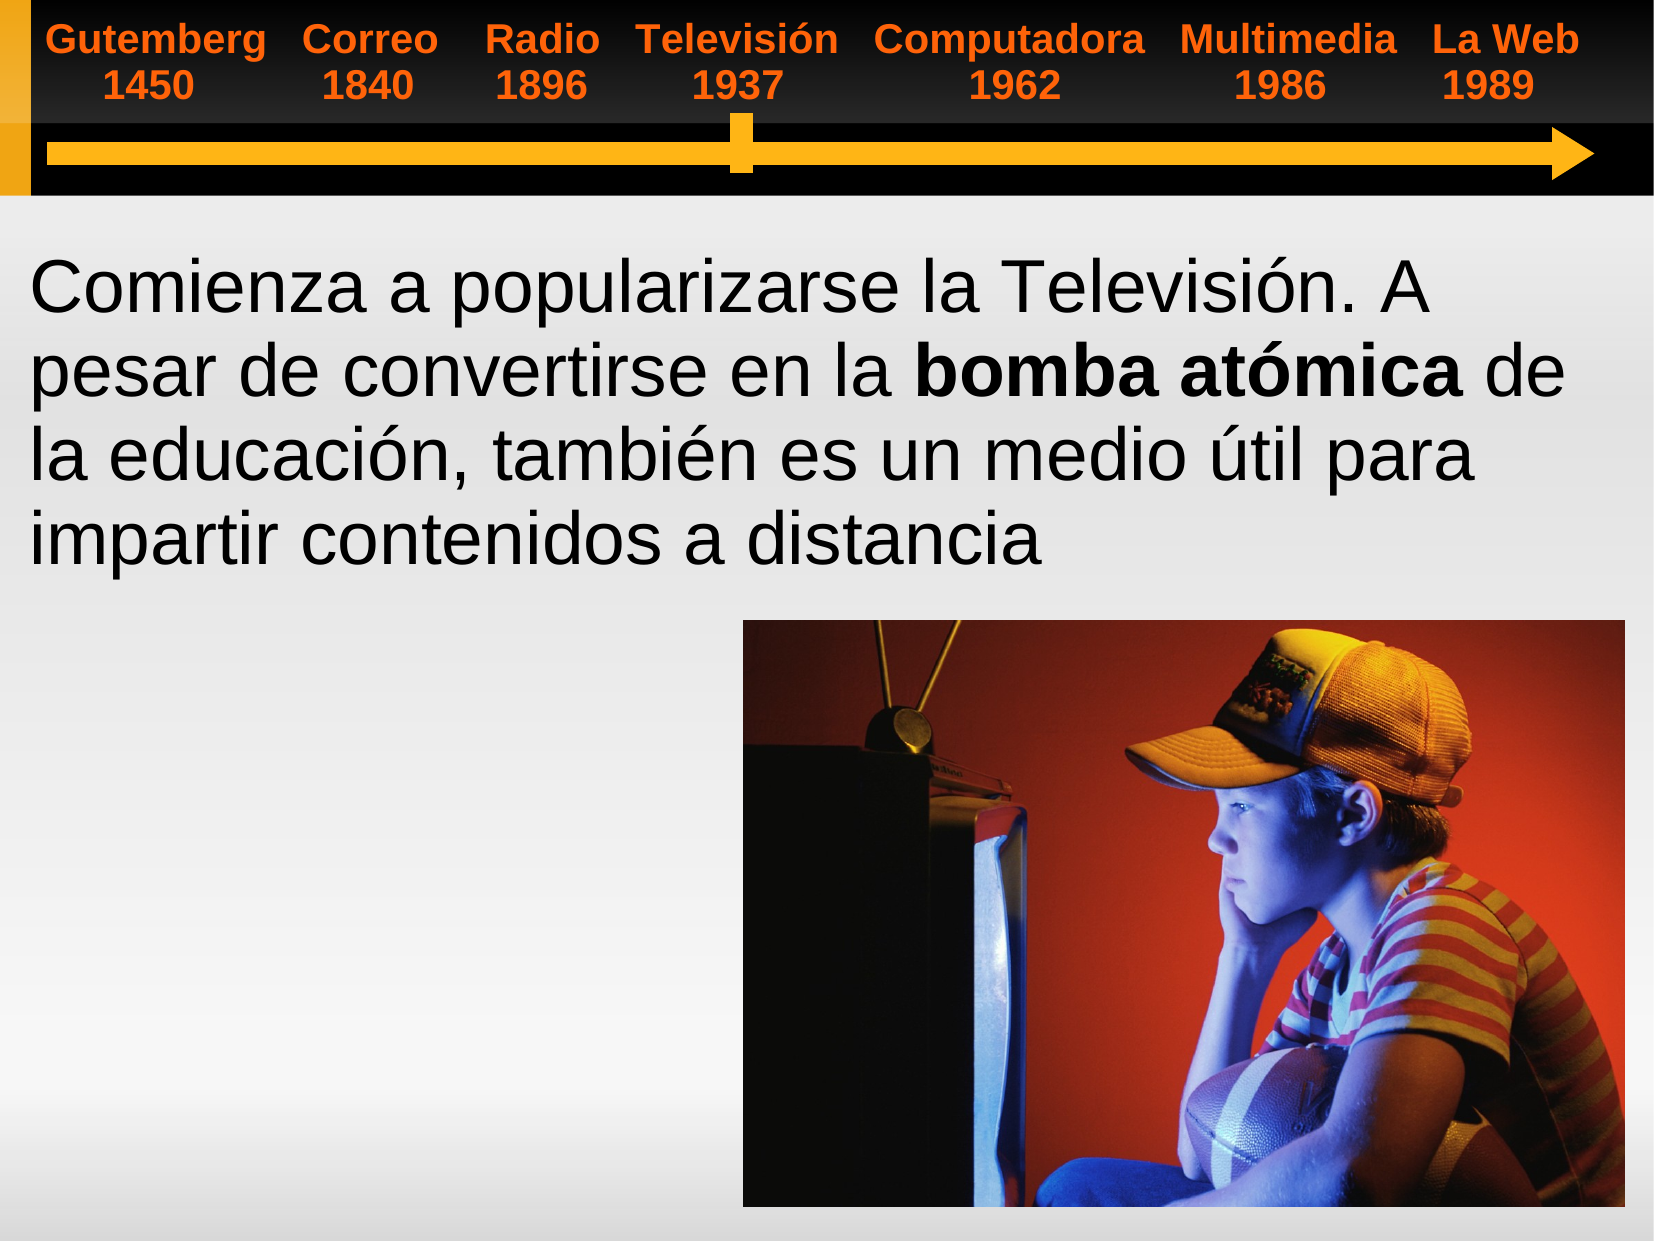

# Gutemberg Correo Radio Televisión Computadora Multimedia La Web 1450 1840 1896 1937 1962 1986 1989
Comienza a popularizarse la Televisión. A pesar de convertirse en la bomba atómica de la educación, también es un medio útil para impartir contenidos a distancia